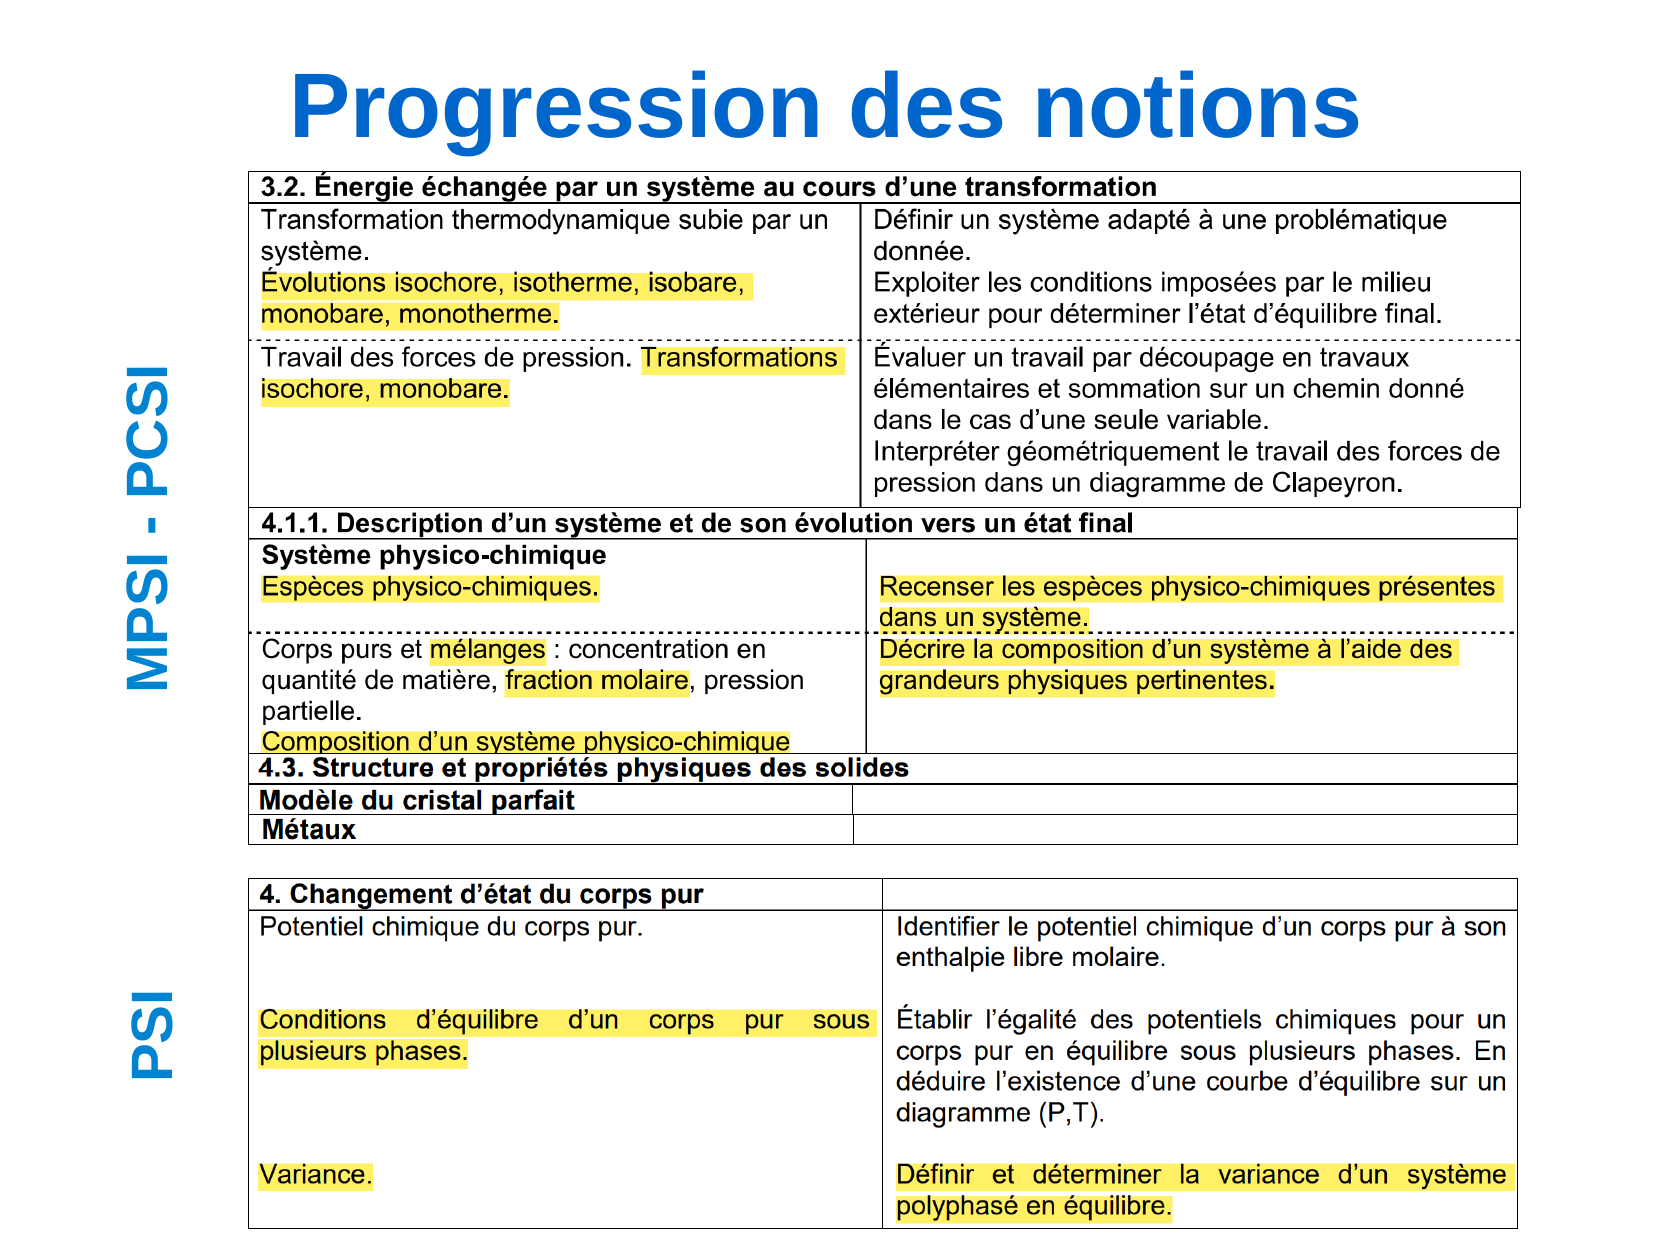

# Progression des notions
MPSI - PCSI
PSI